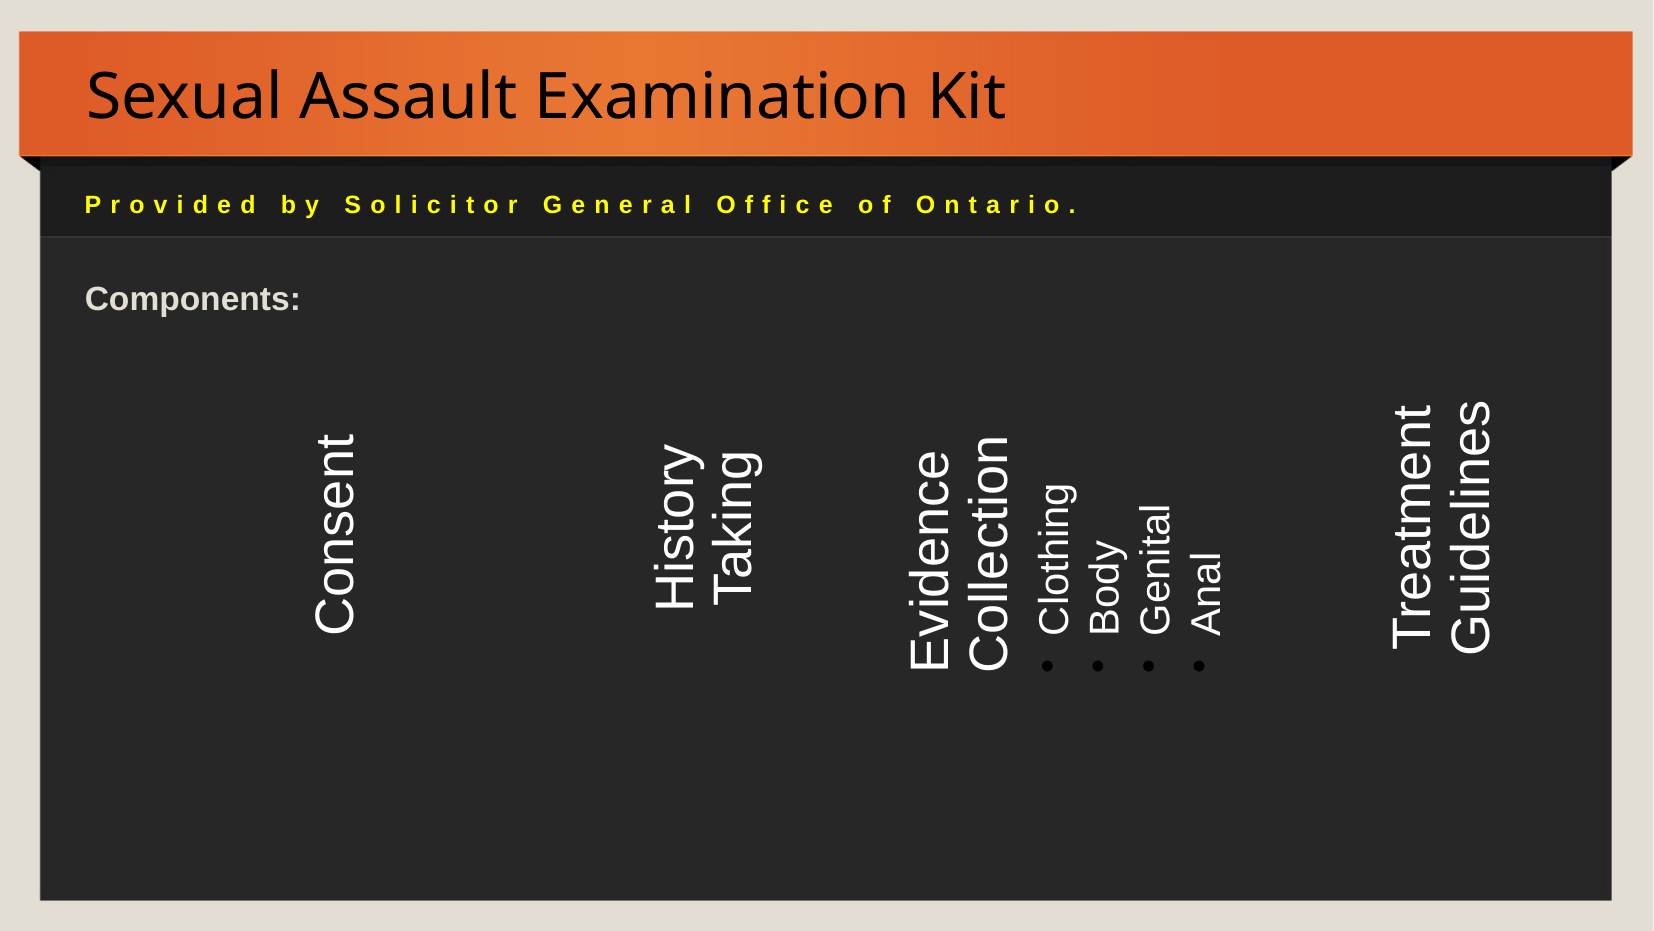

# Sexual Assault Examination Kit
Provided by Solicitor General Office of Ontario.
Components:
Consent
History Taking
Evidence Collection
Clothing
Body
Genital
Anal
Treatment Guidelines